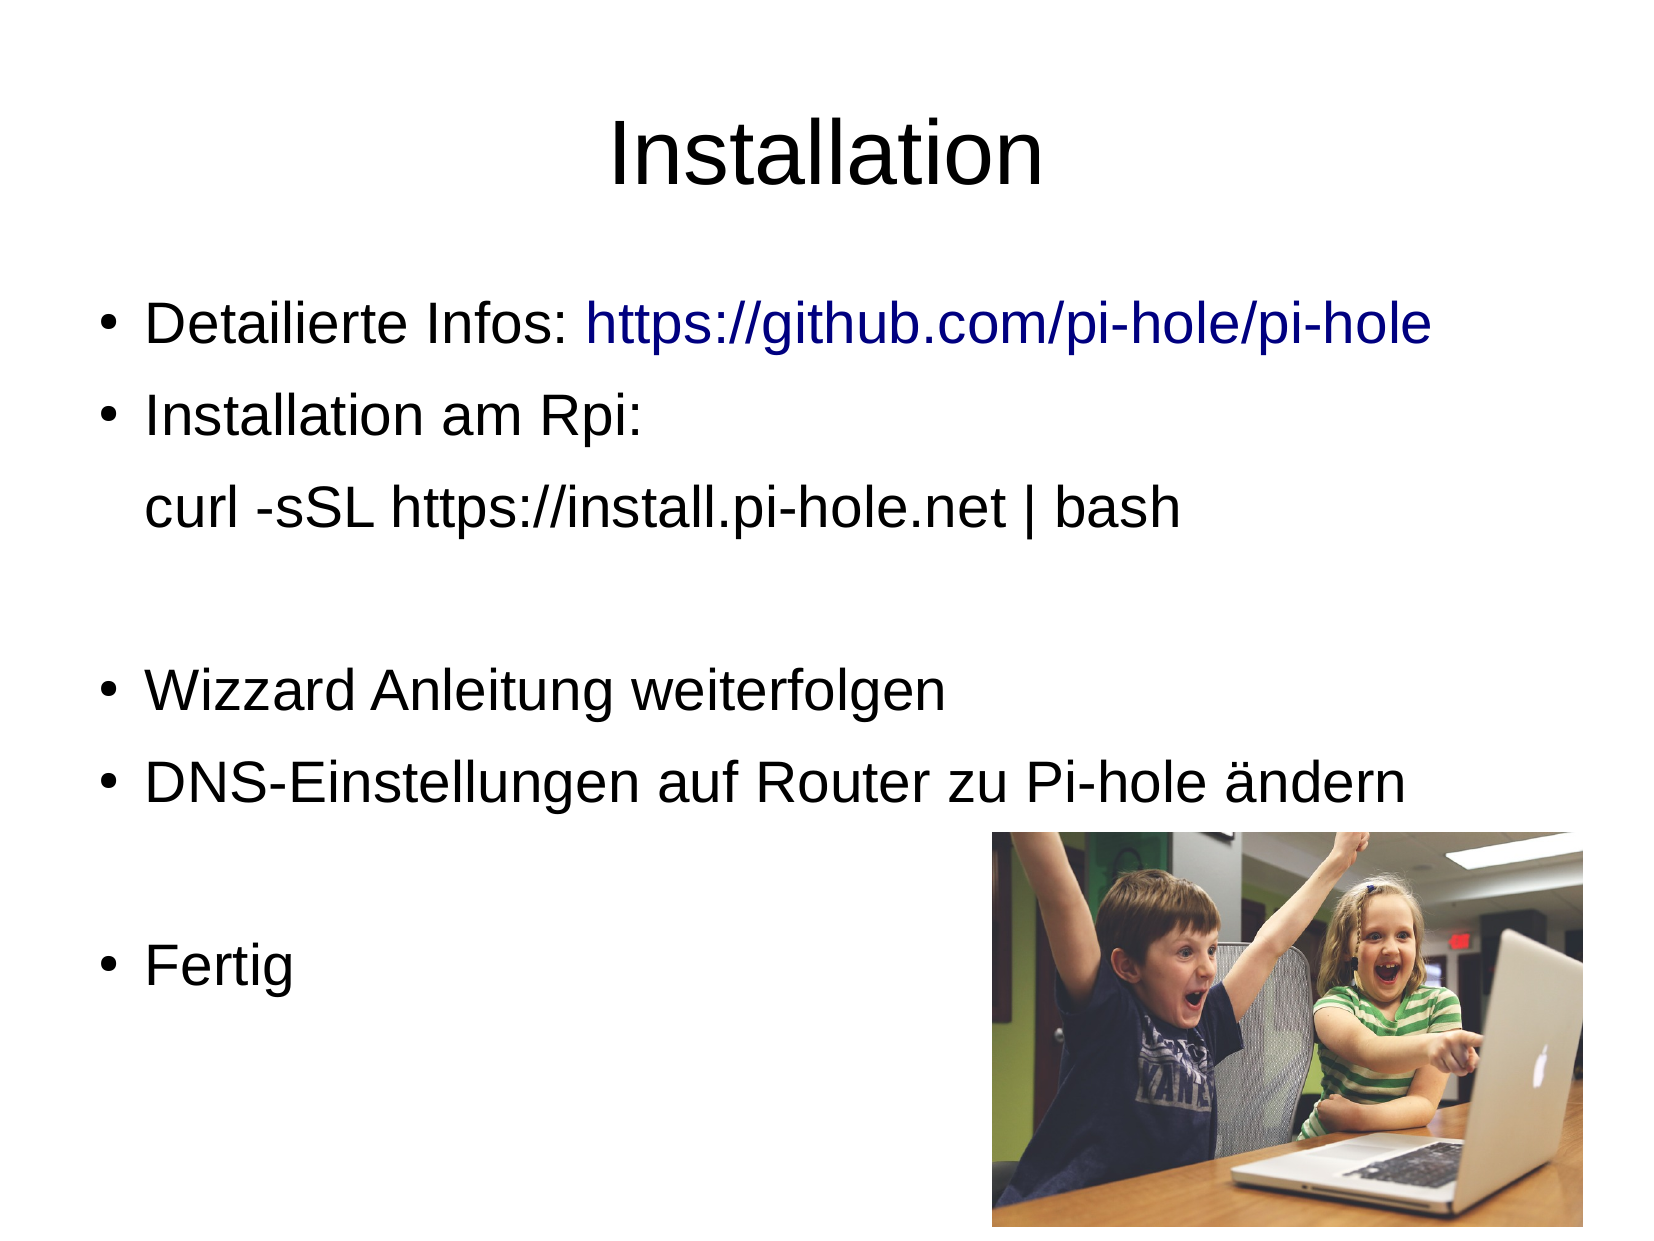

# Installation
Detailierte Infos: https://github.com/pi-hole/pi-hole
Installation am Rpi:
curl -sSL https://install.pi-hole.net | bash
Wizzard Anleitung weiterfolgen
DNS-Einstellungen auf Router zu Pi-hole ändern
Fertig